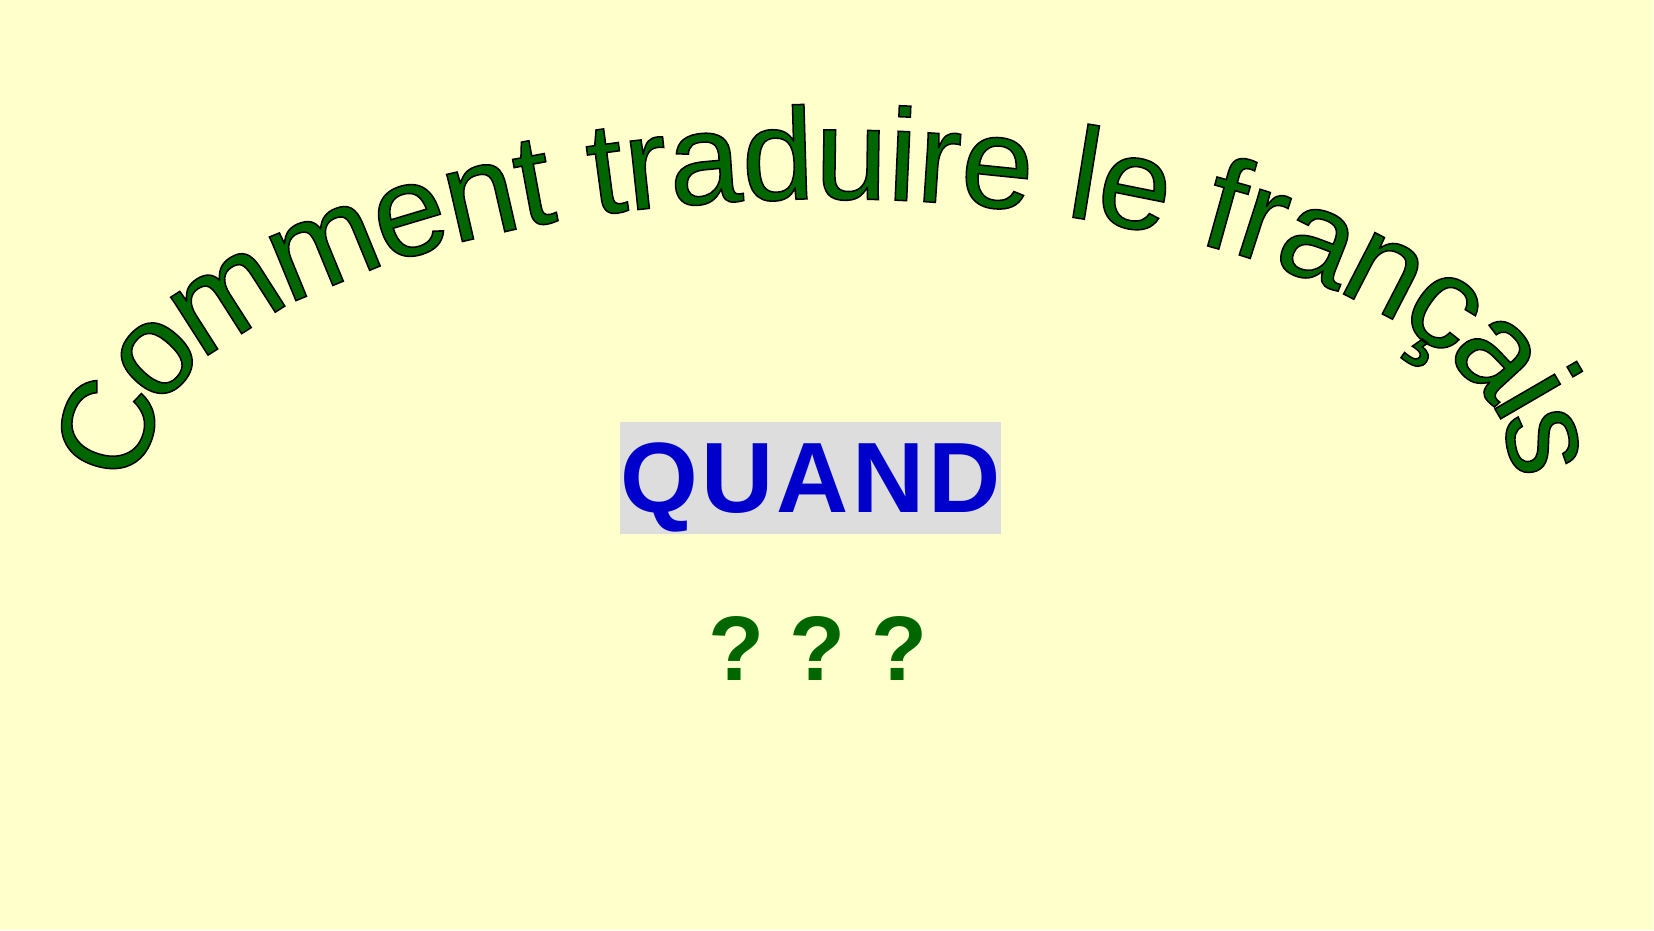

Comment traduire le français
QUAND
? ? ?